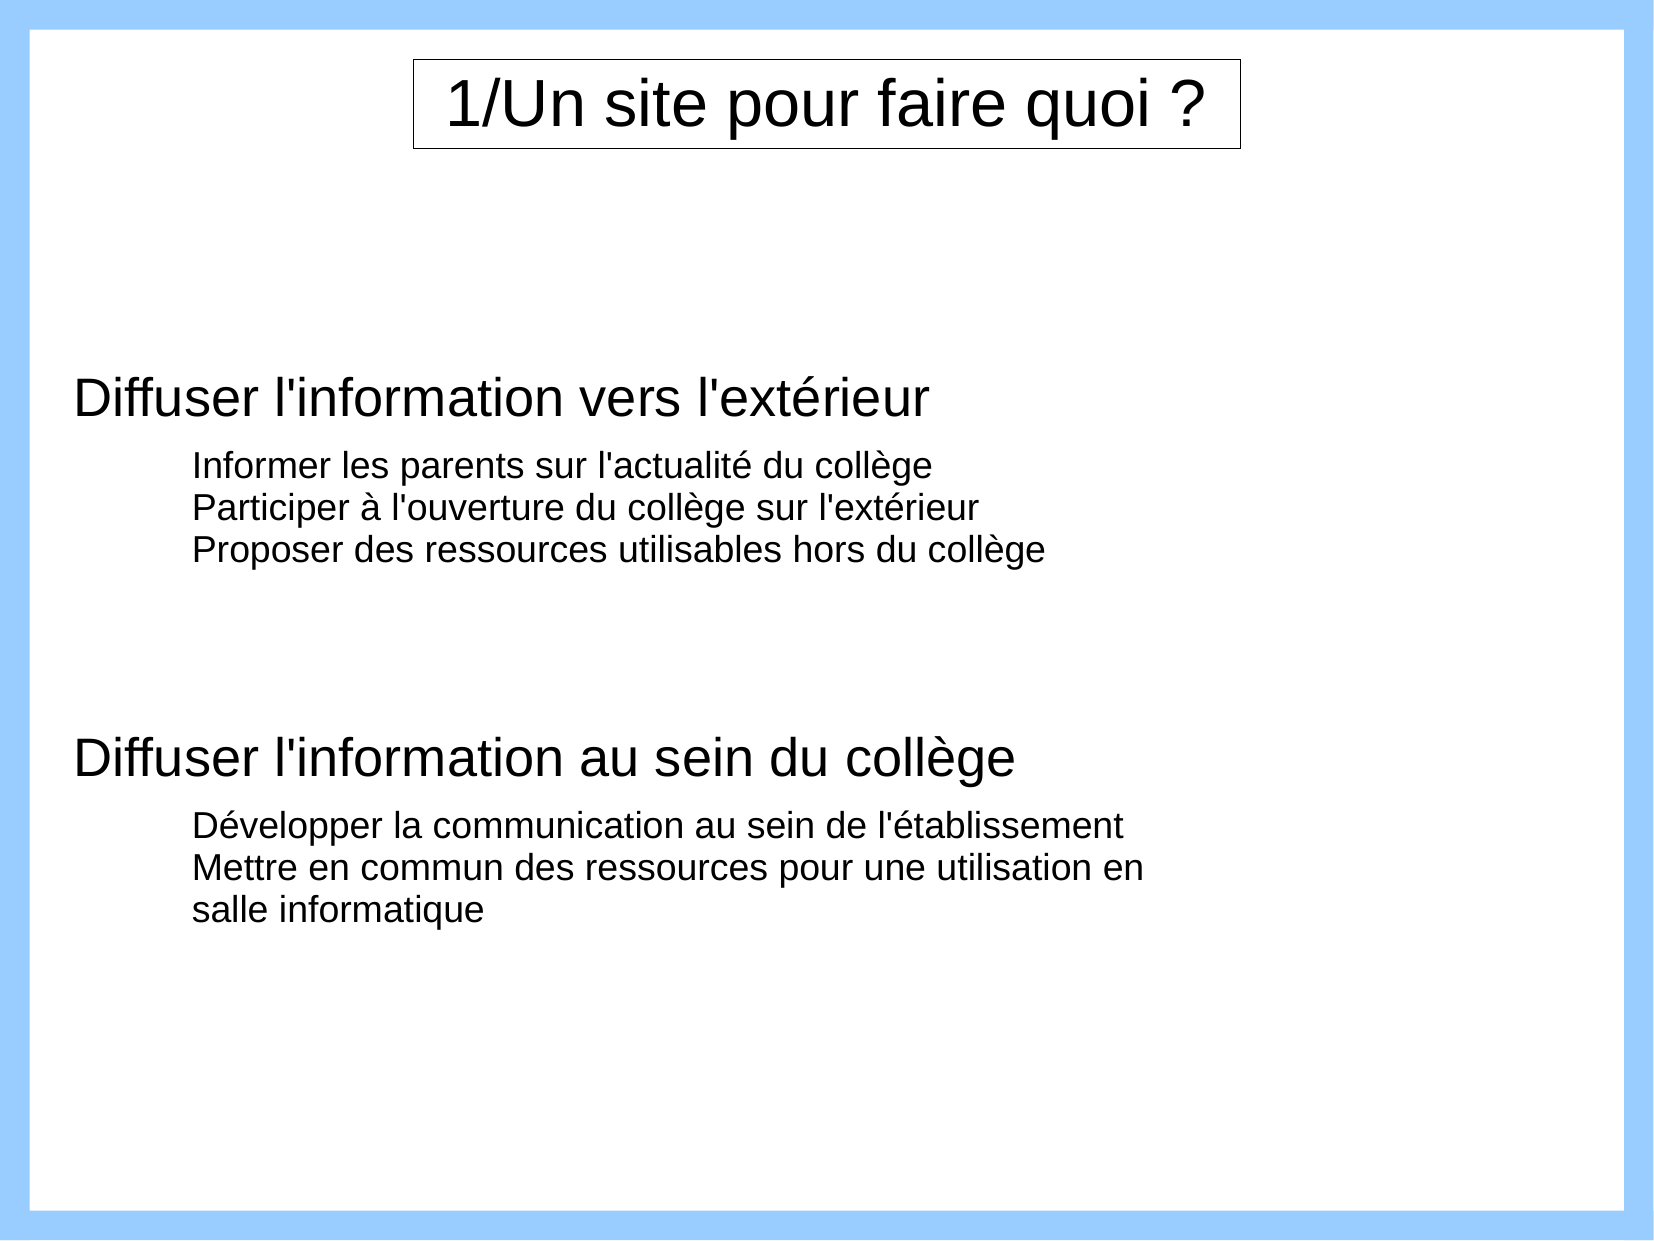

1/Un site pour faire quoi ?
Diffuser l'information vers l'extérieur
Informer les parents sur l'actualité du collège
Participer à l'ouverture du collège sur l'extérieur
Proposer des ressources utilisables hors du collège
Diffuser l'information au sein du collège
Développer la communication au sein de l'établissement
Mettre en commun des ressources pour une utilisation en salle informatique